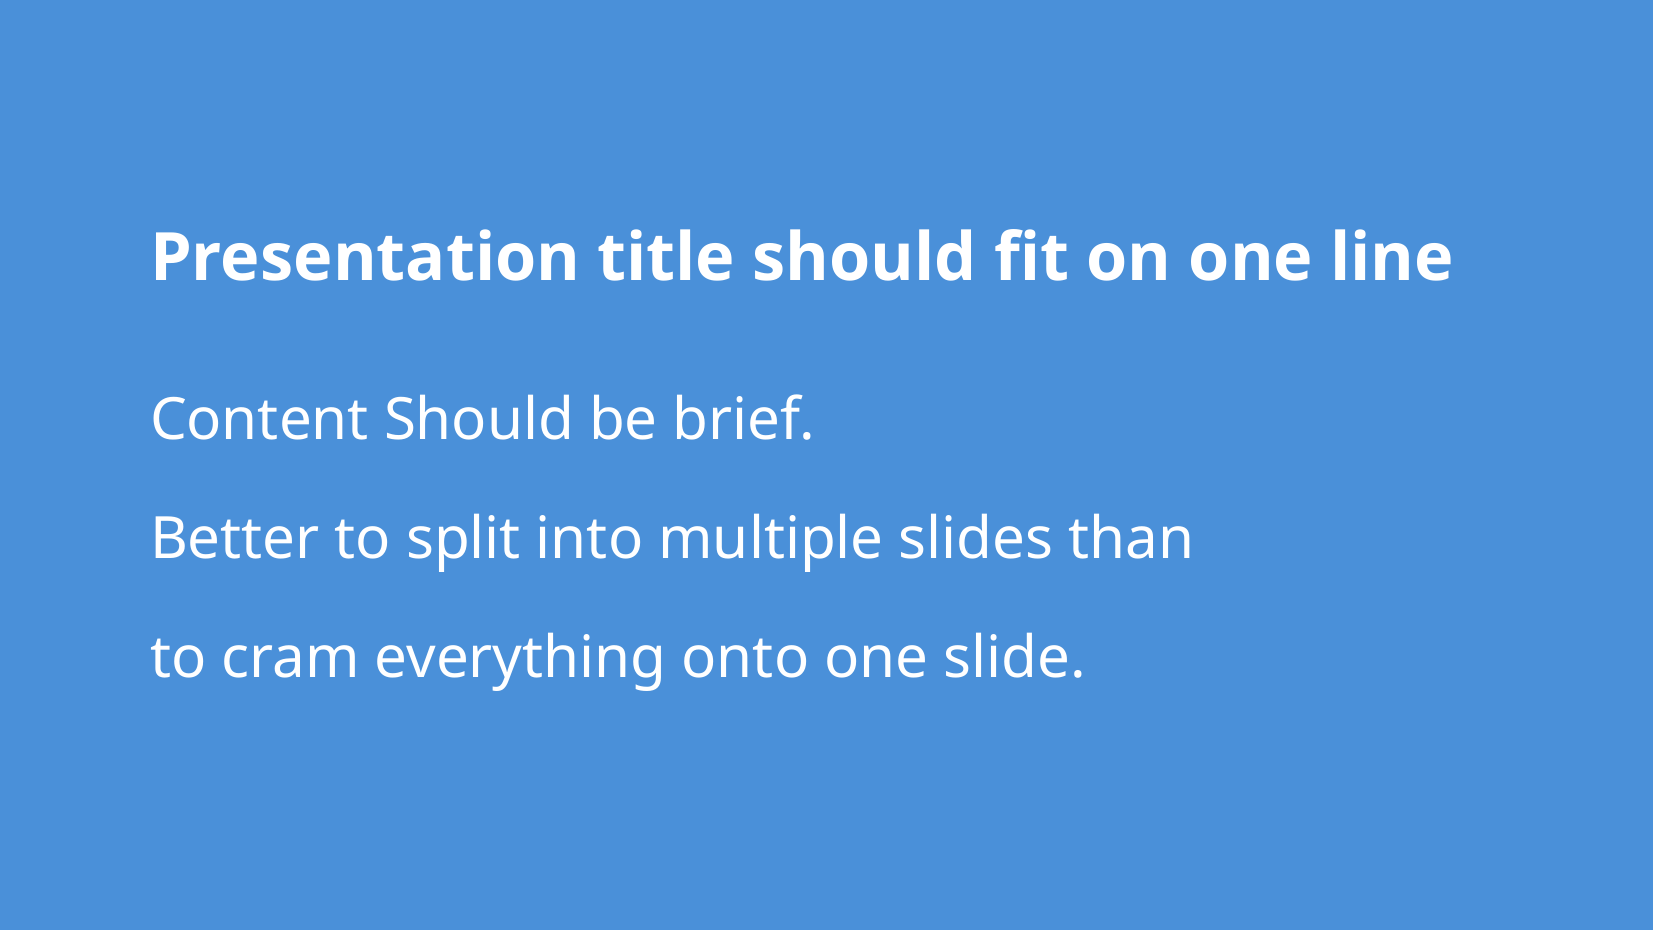

# Presentation title should fit on one line
Content Should be brief.
Better to split into multiple slides than
to cram everything onto one slide.